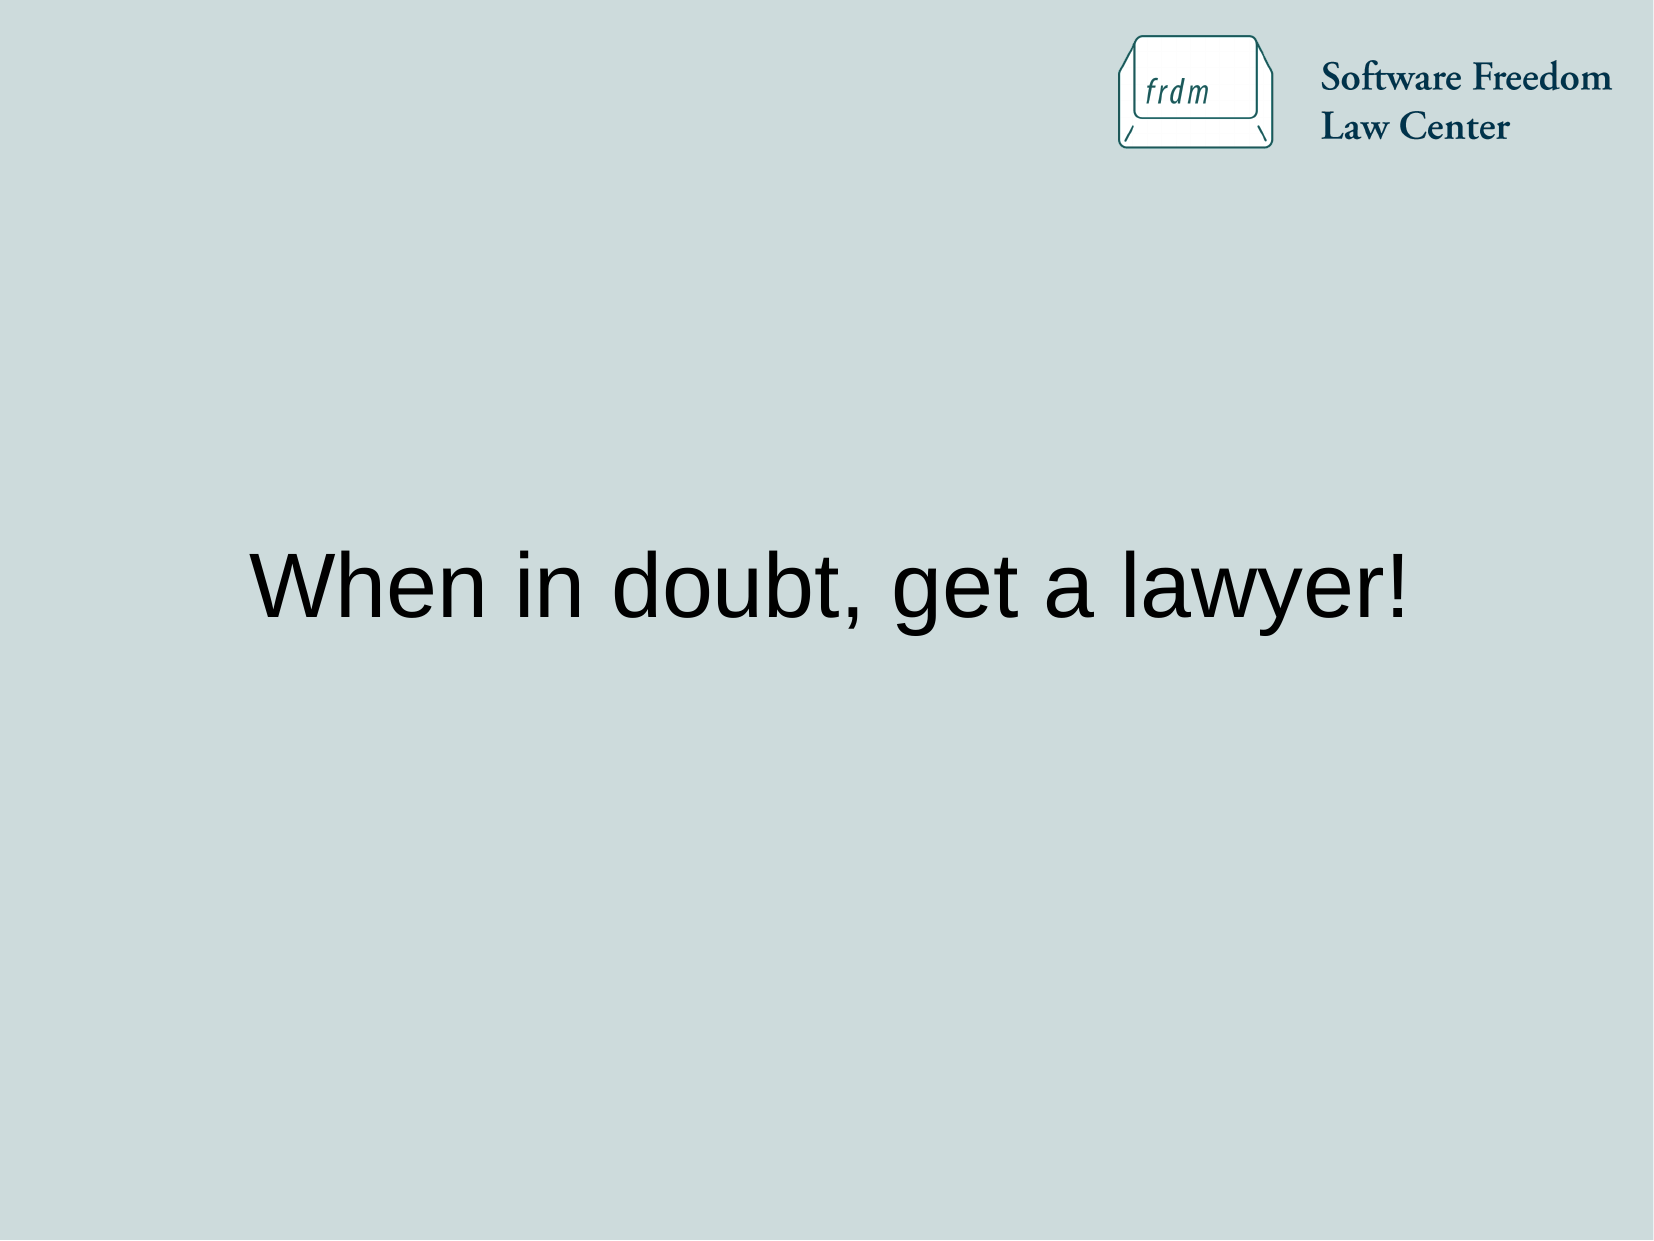

# When in doubt, get a lawyer!